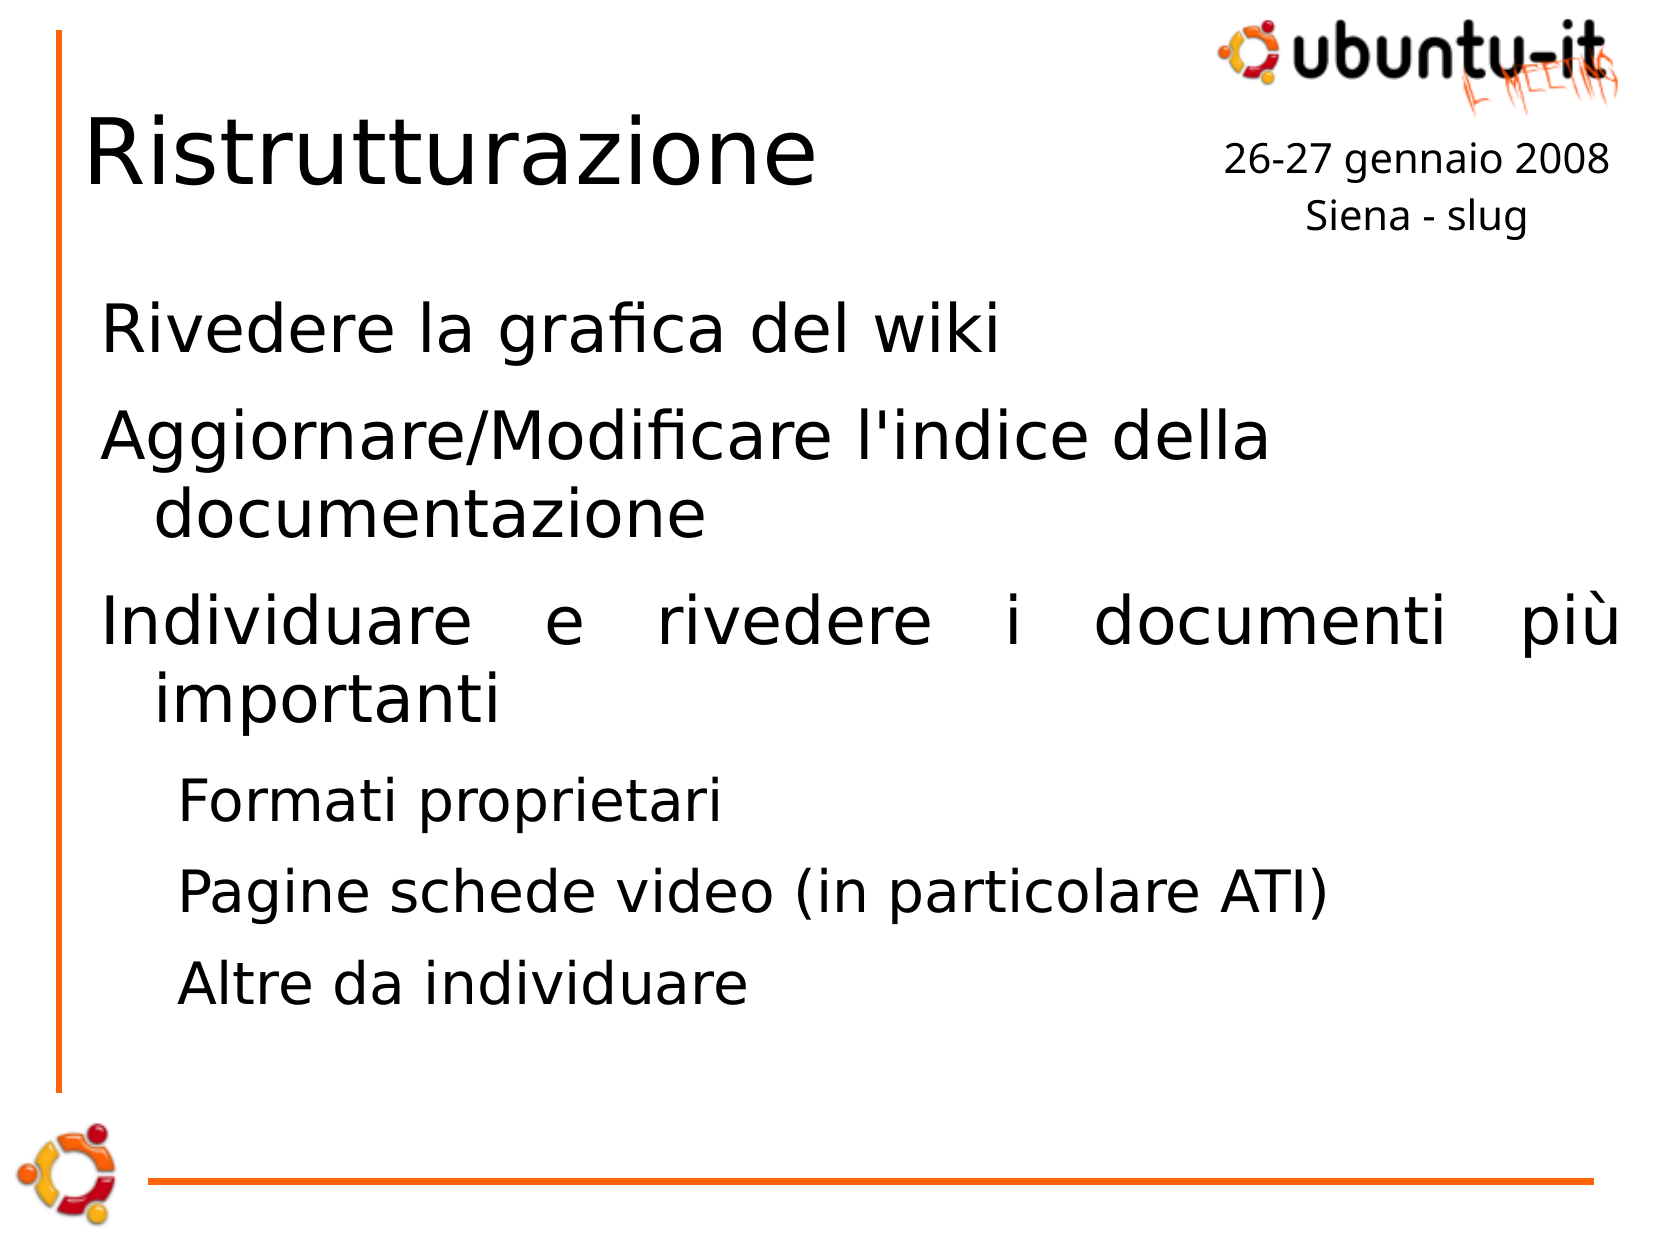

# Ristrutturazione
Rivedere la grafica del wiki
Aggiornare/Modificare l'indice della documentazione
Individuare e rivedere i documenti più importanti
Formati proprietari
Pagine schede video (in particolare ATI)
Altre da individuare